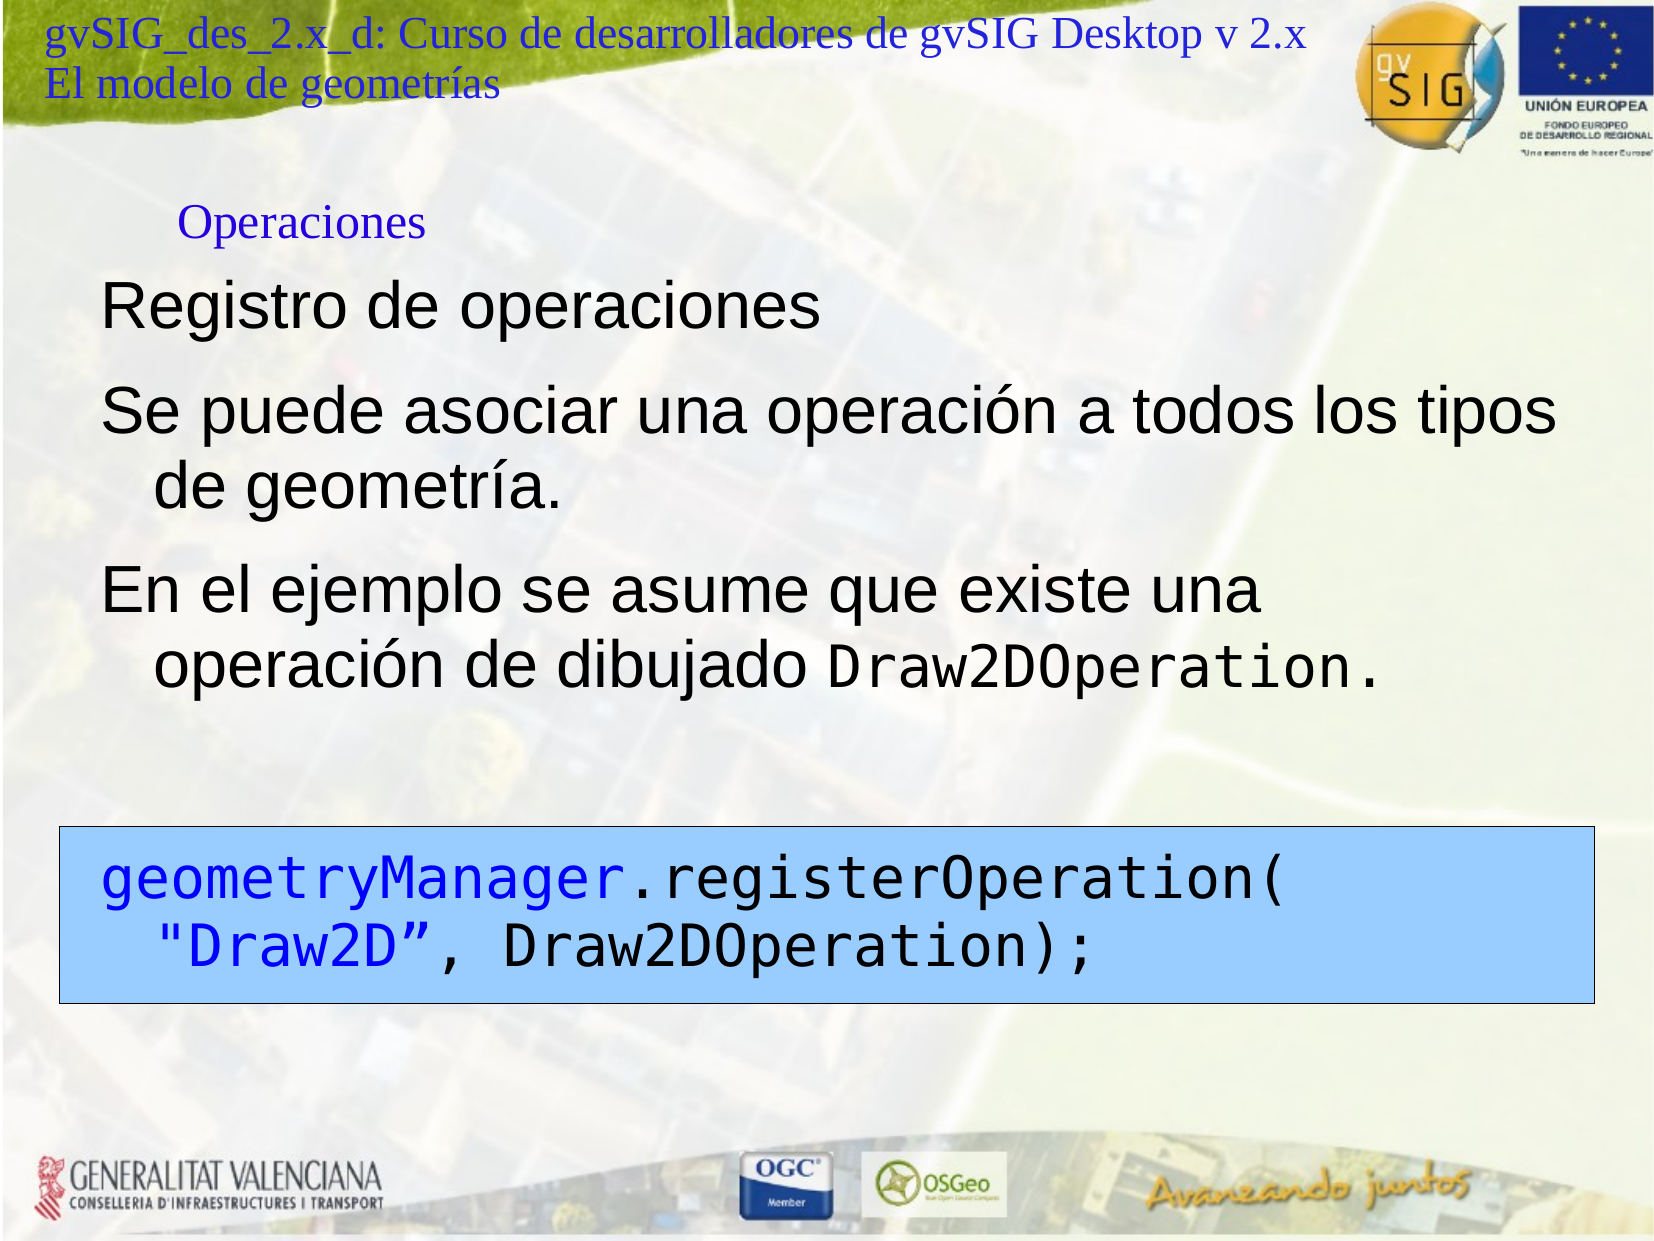

Operaciones
# Registro de operaciones
Se puede asociar una operación a todos los tipos de geometría.
En el ejemplo se asume que existe una operación de dibujado Draw2DOperation.
geometryManager.registerOperation( "Draw2D”, Draw2DOperation);